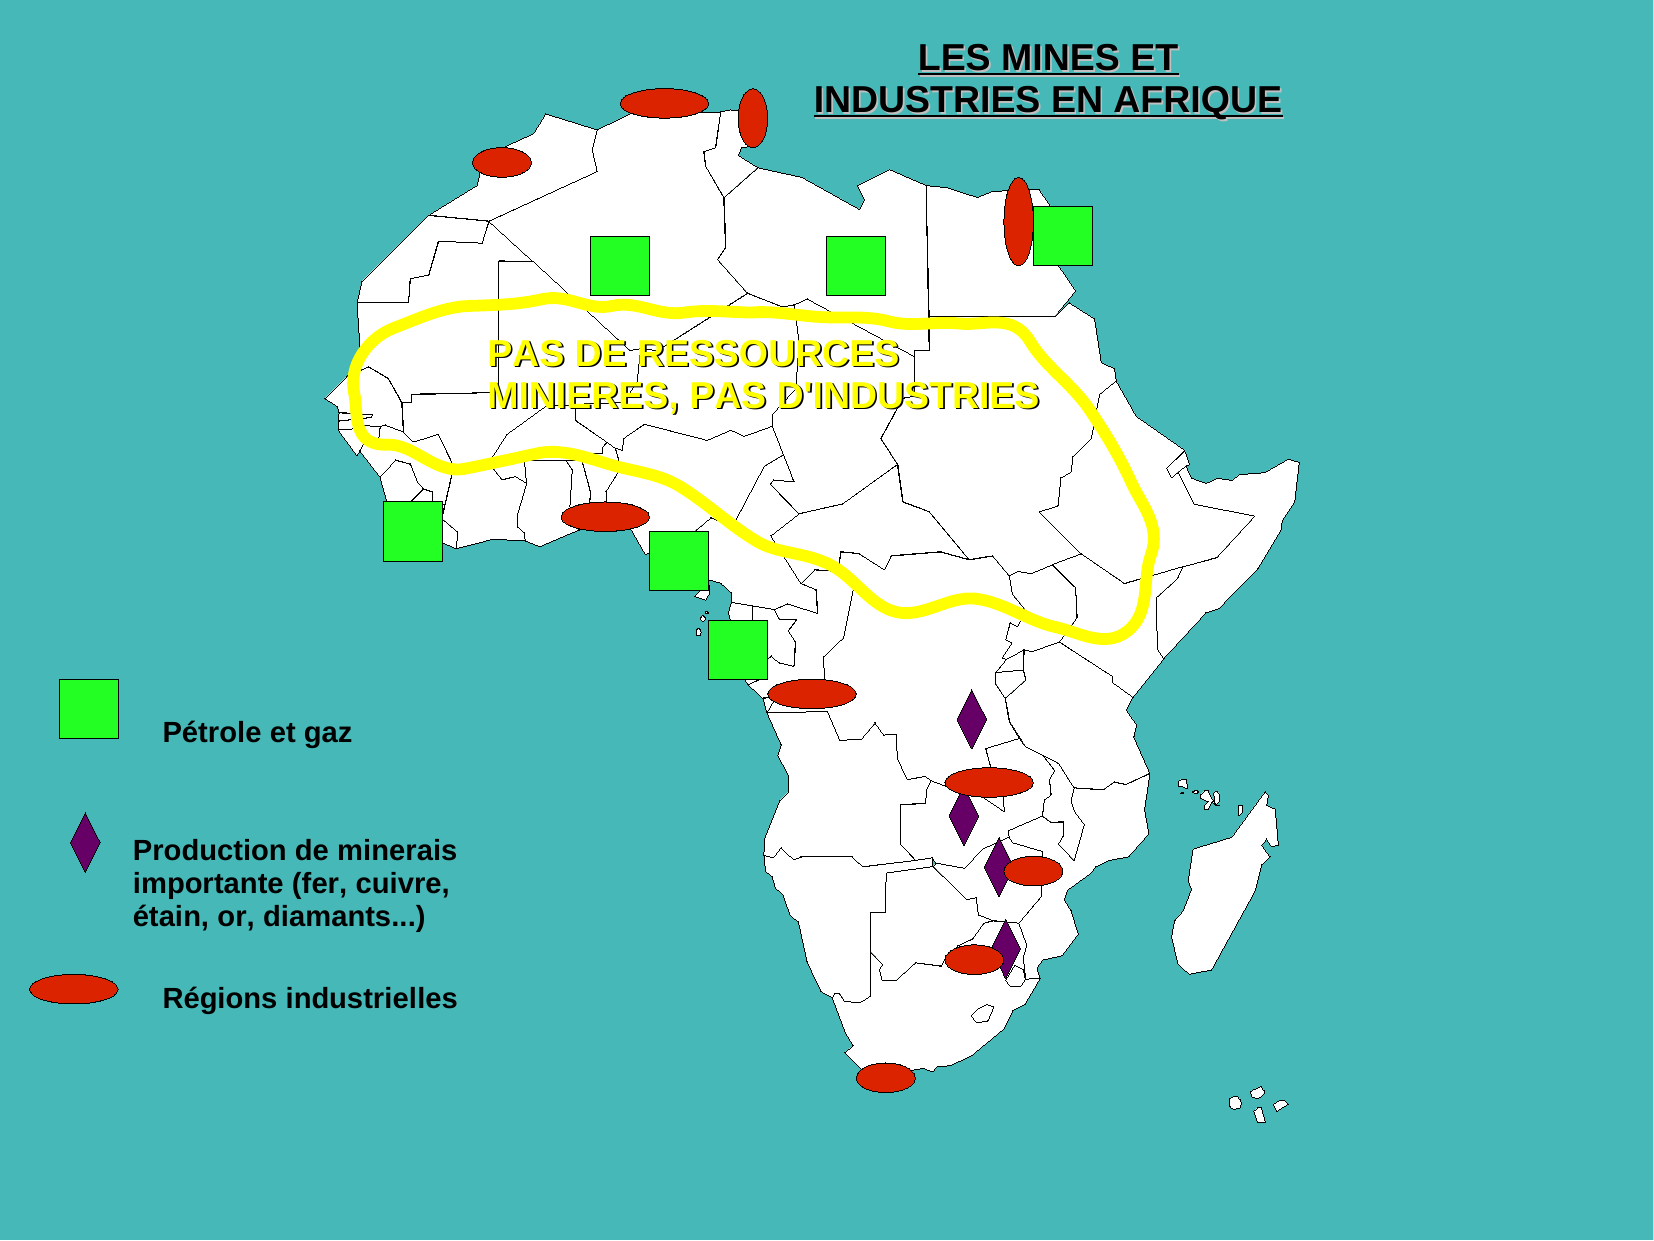

LES MINES ET INDUSTRIES EN AFRIQUE
PAS DE RESSOURCES MINIERES, PAS D'INDUSTRIES
Pétrole et gaz
Production de minerais importante (fer, cuivre, étain, or, diamants...)
Régions industrielles